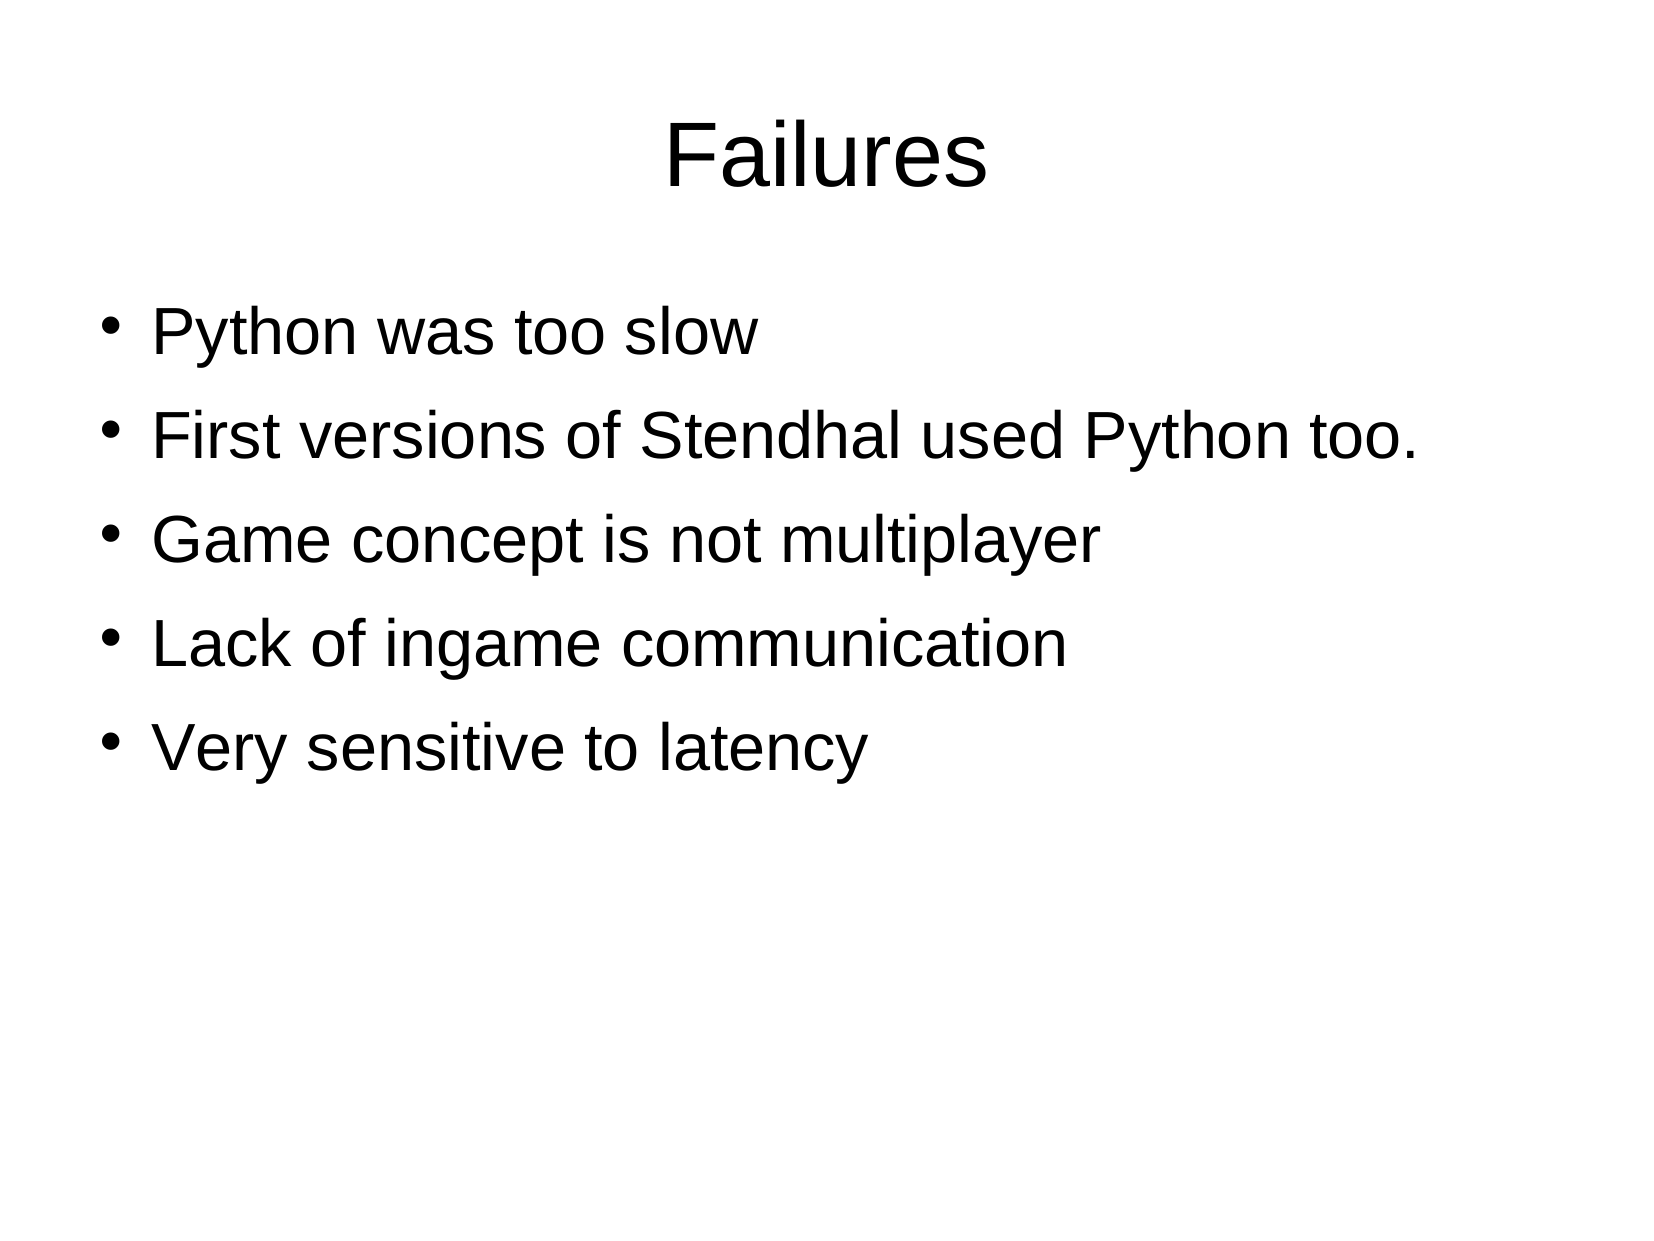

# Failures
Python was too slow
First versions of Stendhal used Python too.
Game concept is not multiplayer
Lack of ingame communication
Very sensitive to latency